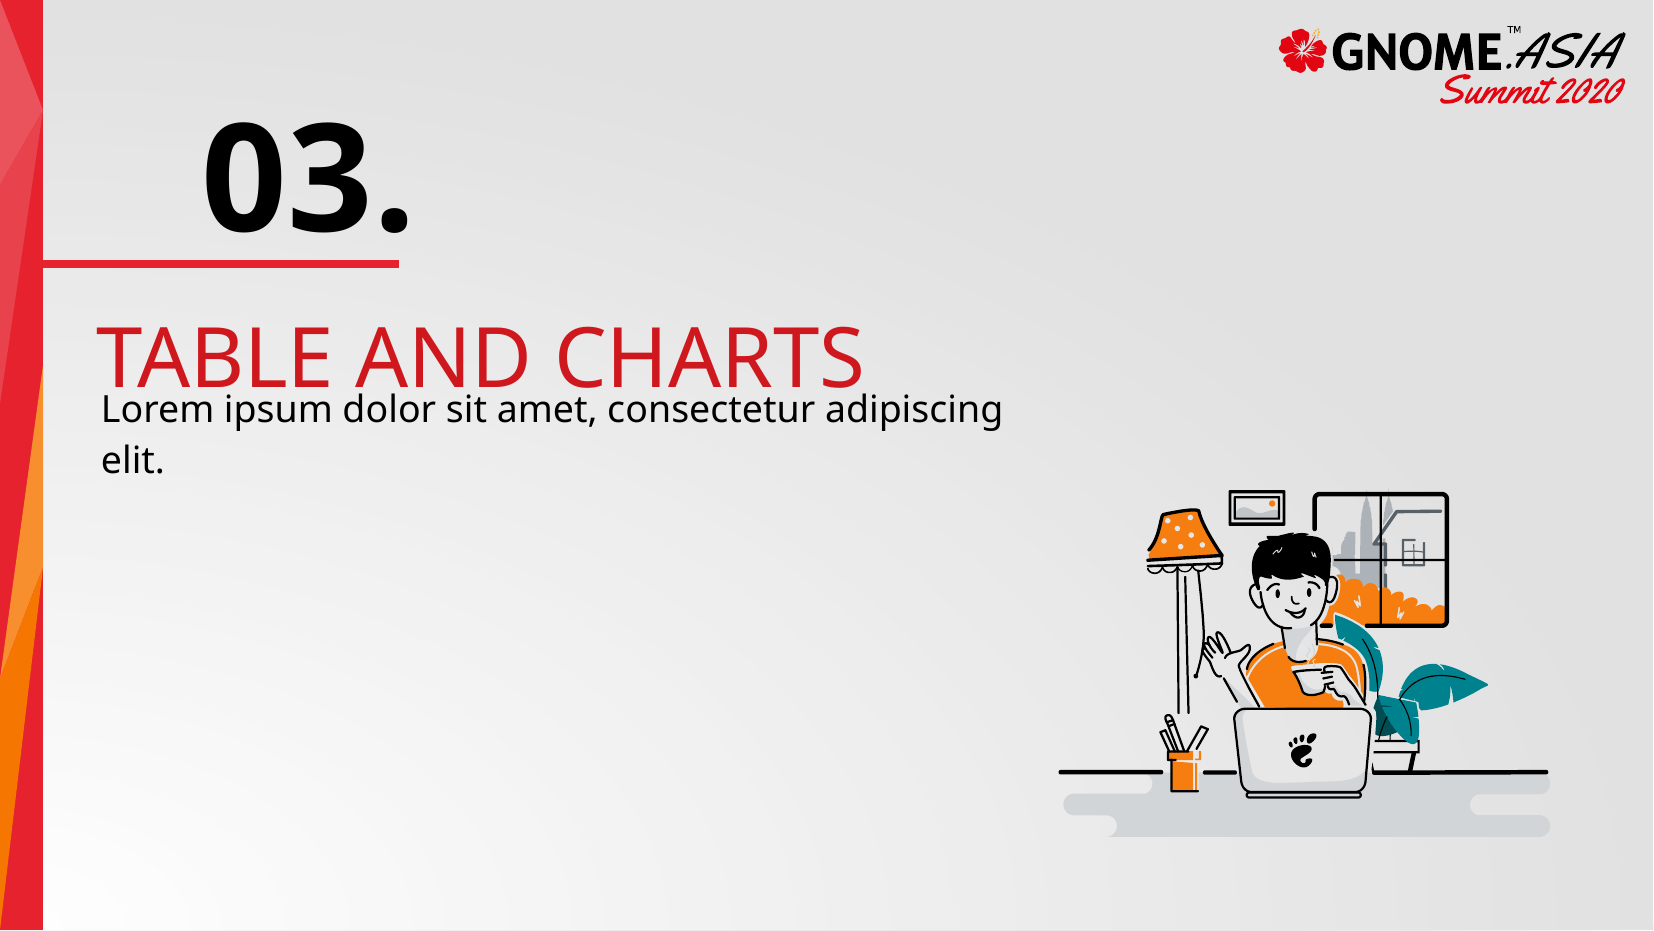

# 03.
TABLE AND CHARTS
Lorem ipsum dolor sit amet, consectetur adipiscing elit.